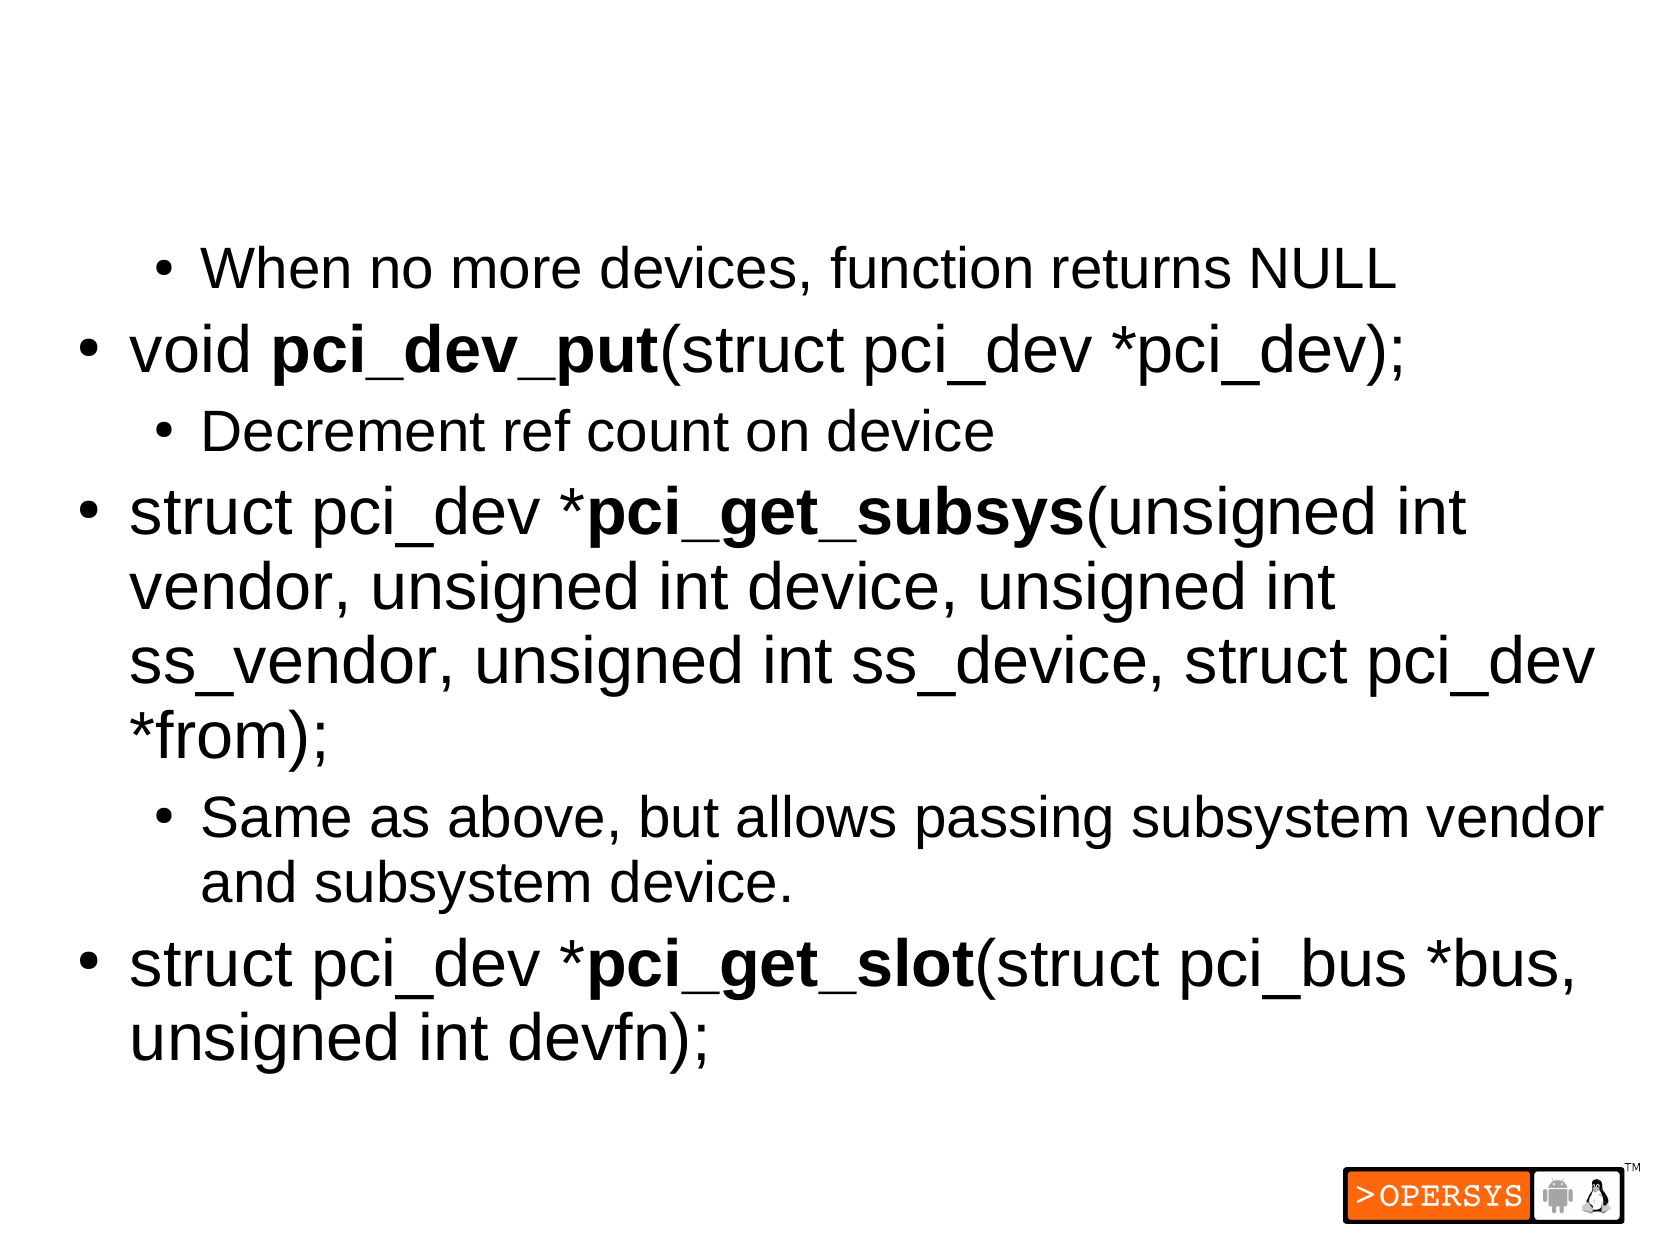

# When no more devices, function returns NULL
void pci_dev_put(struct pci_dev *pci_dev);
Decrement ref count on device
struct pci_dev *pci_get_subsys(unsigned int vendor, unsigned int device, unsigned int ss_vendor, unsigned int ss_device, struct pci_dev *from);
Same as above, but allows passing subsystem vendor and subsystem device.
struct pci_dev *pci_get_slot(struct pci_bus *bus, unsigned int devfn);